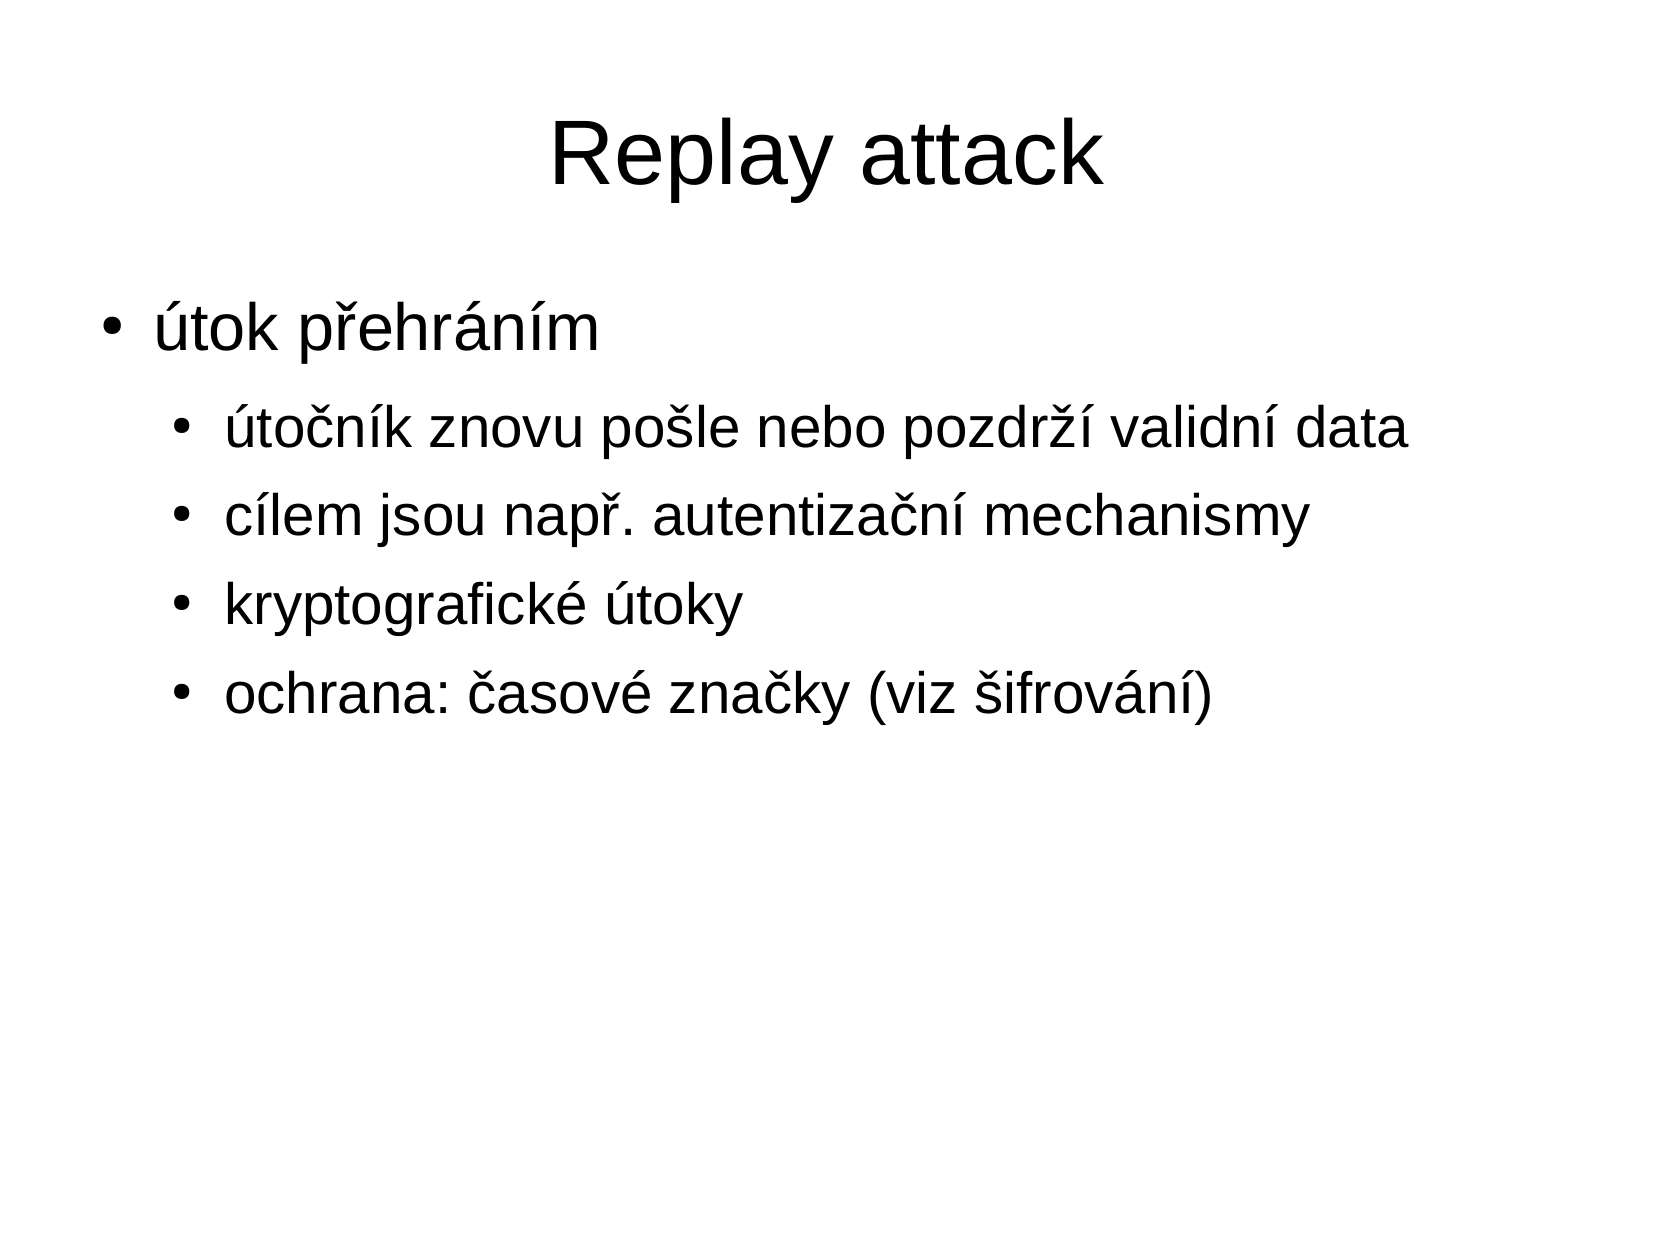

# Replay attack
útok přehráním
útočník znovu pošle nebo pozdrží validní data
cílem jsou např. autentizační mechanismy
kryptografické útoky
ochrana: časové značky (viz šifrování)